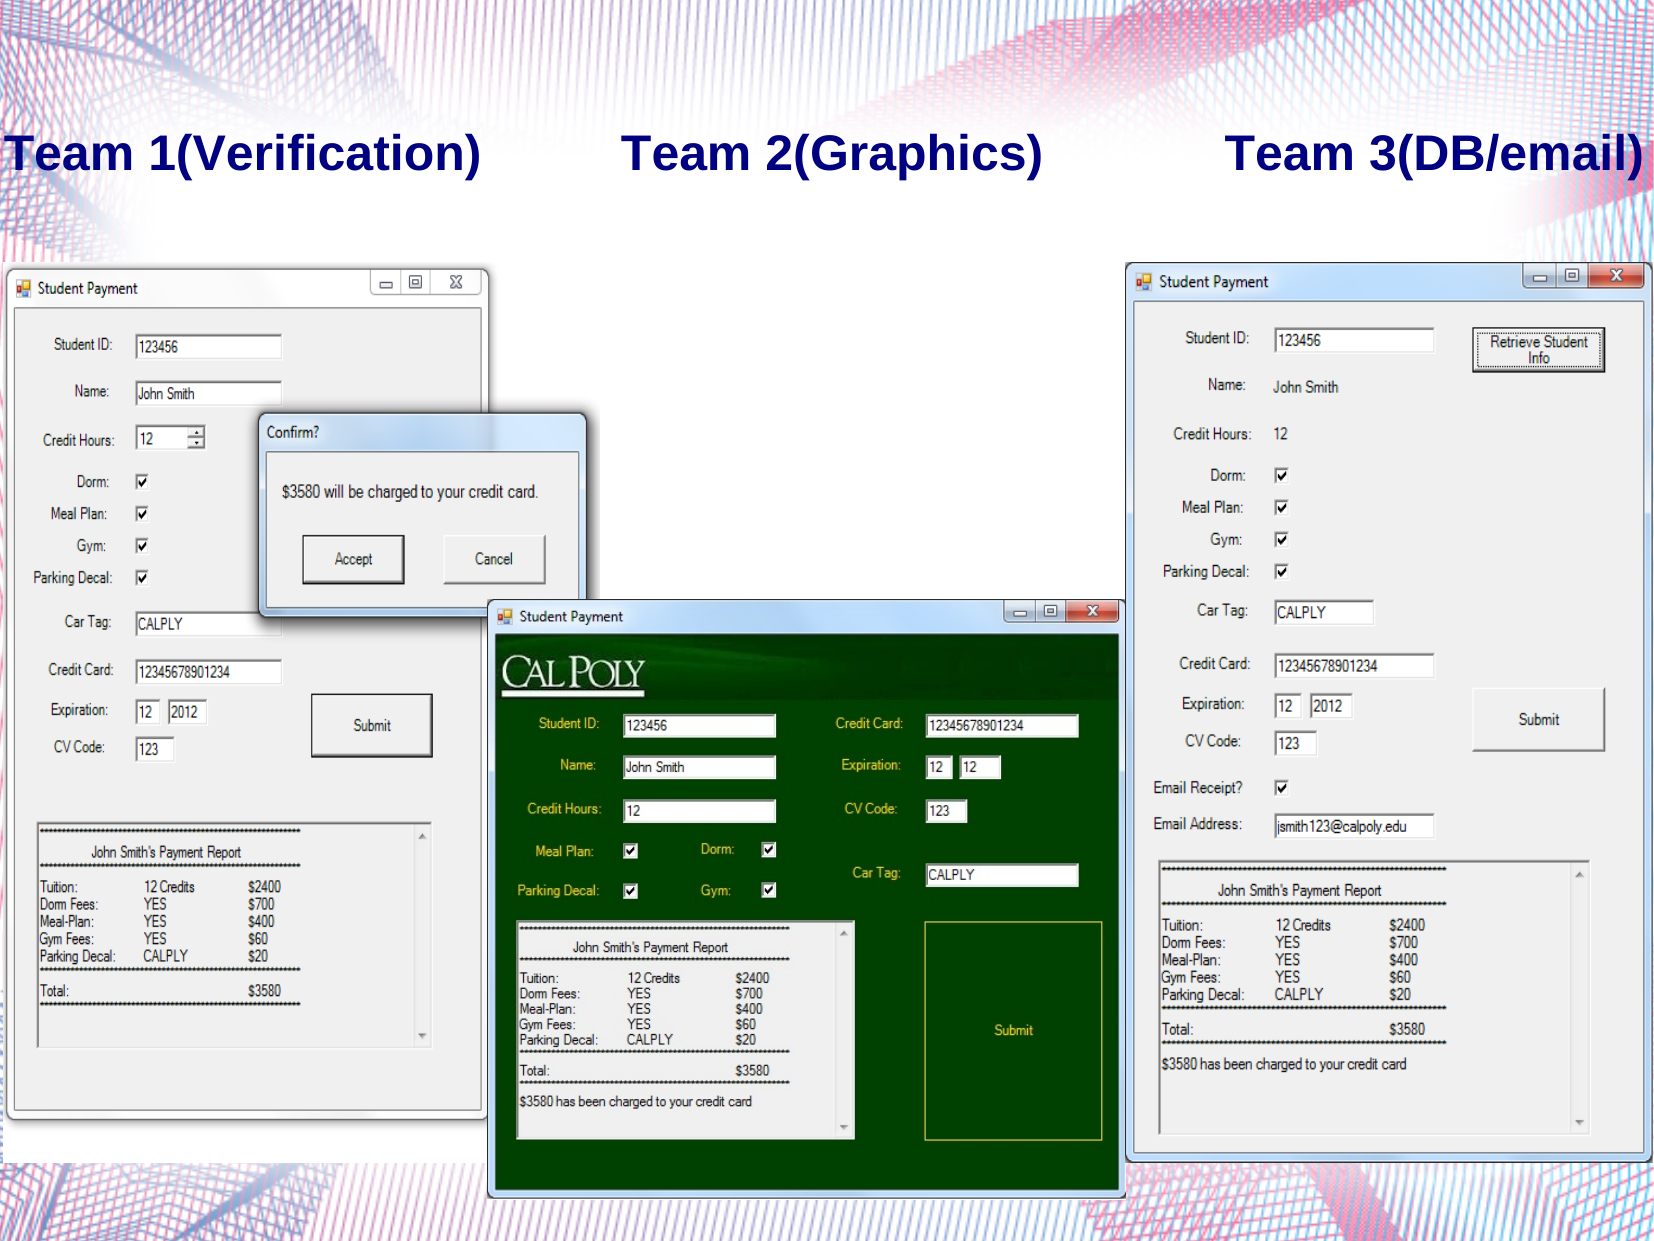

# Team 1(Verification) Team 2(Graphics) Team 3(DB/email)